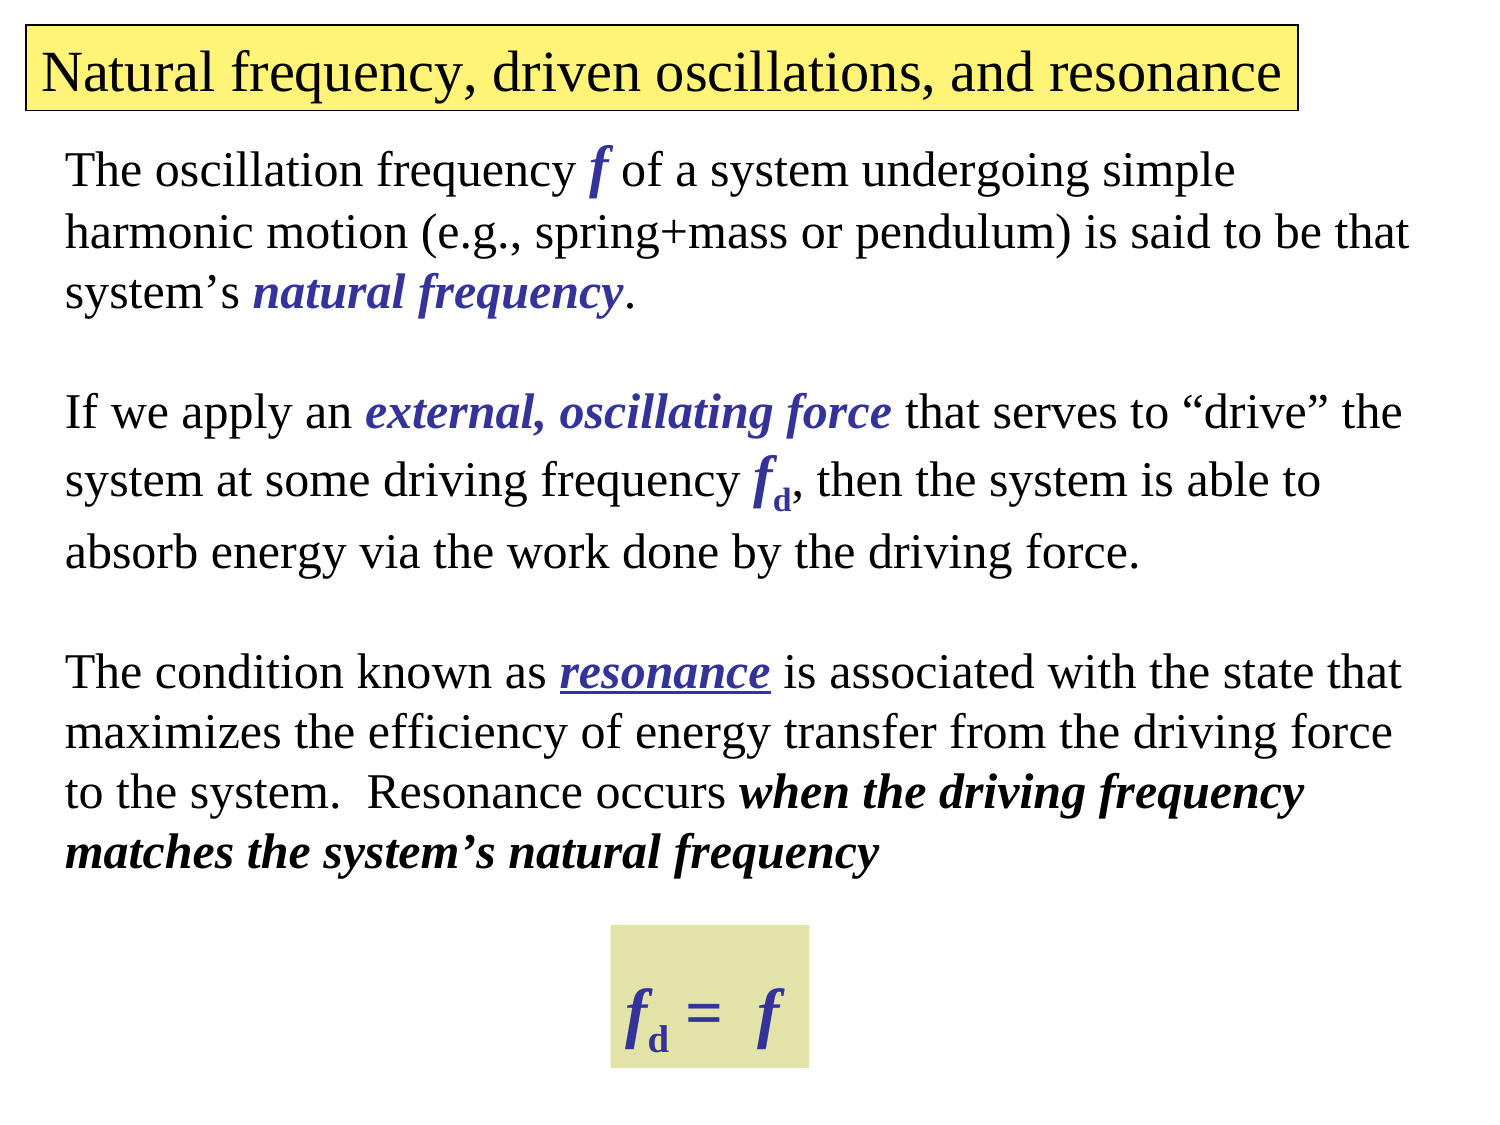

Natural frequency, driven oscillations, and resonance
The oscillation frequency f of a system undergoing simple harmonic motion (e.g., spring+mass or pendulum) is said to be that system’s natural frequency.
If we apply an external, oscillating force that serves to “drive” the system at some driving frequency fd, then the system is able to absorb energy via the work done by the driving force.
The condition known as resonance is associated with the state that maximizes the efficiency of energy transfer from the driving force to the system. Resonance occurs when the driving frequency matches the system’s natural frequency
fd = f